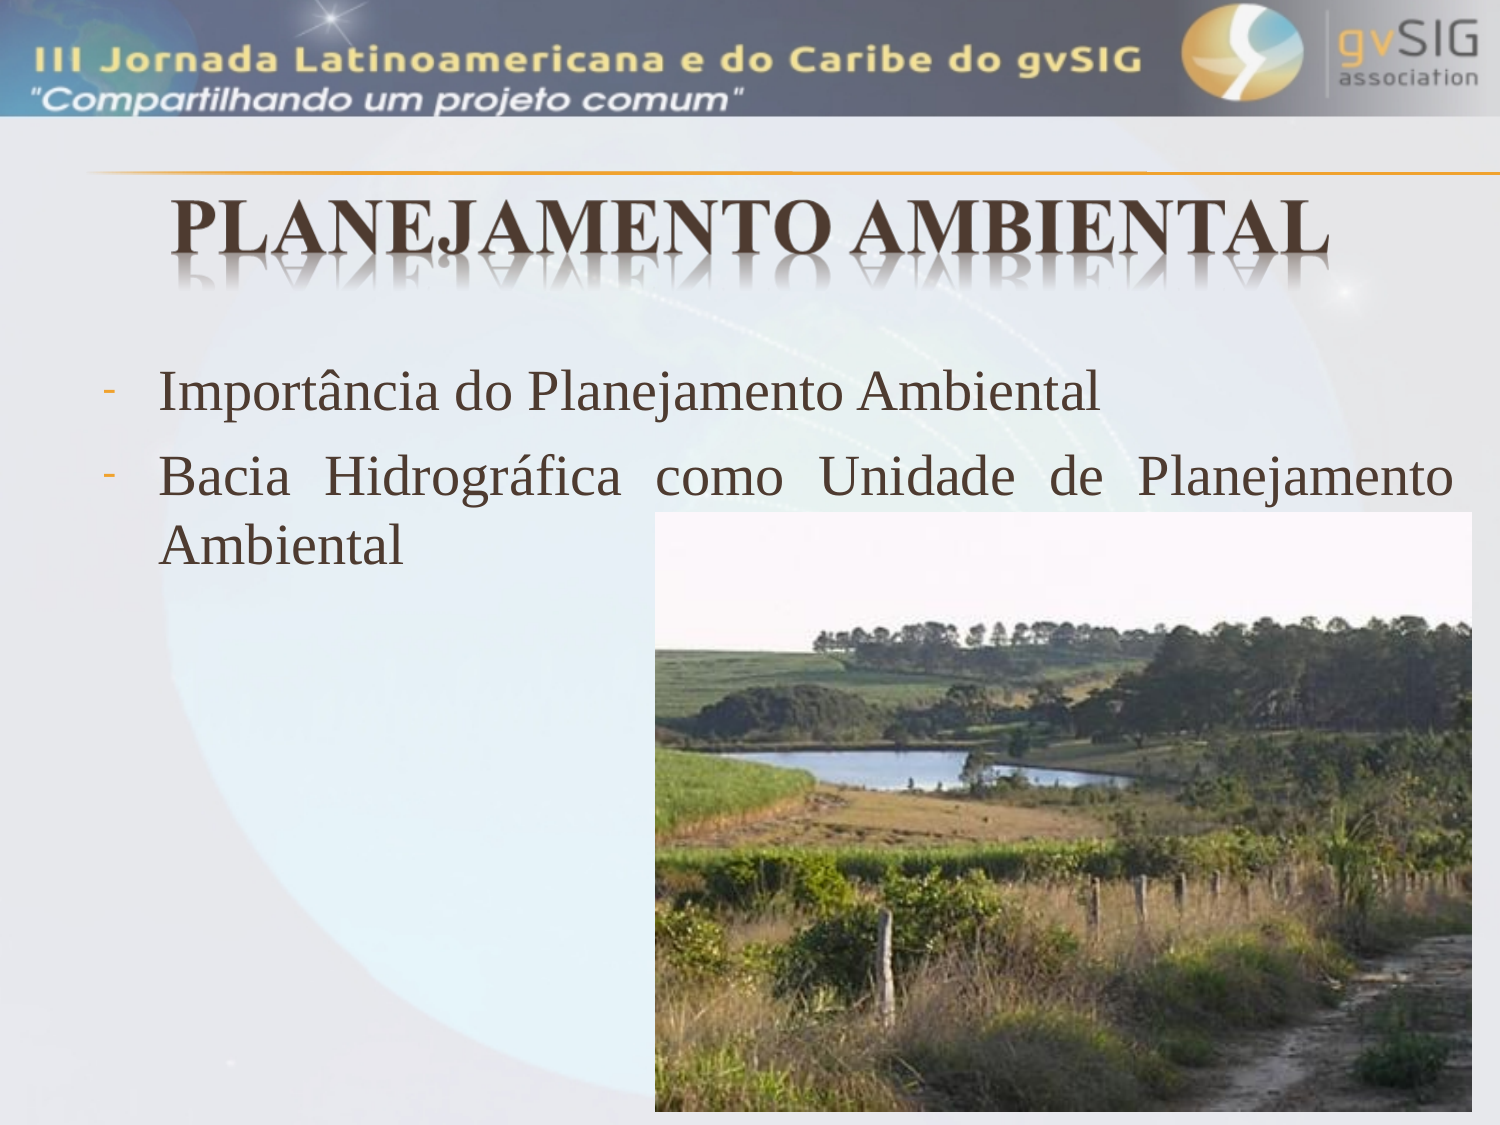

# Importância do Planejamento Ambiental
Bacia Hidrográfica como Unidade de Planejamento Ambiental